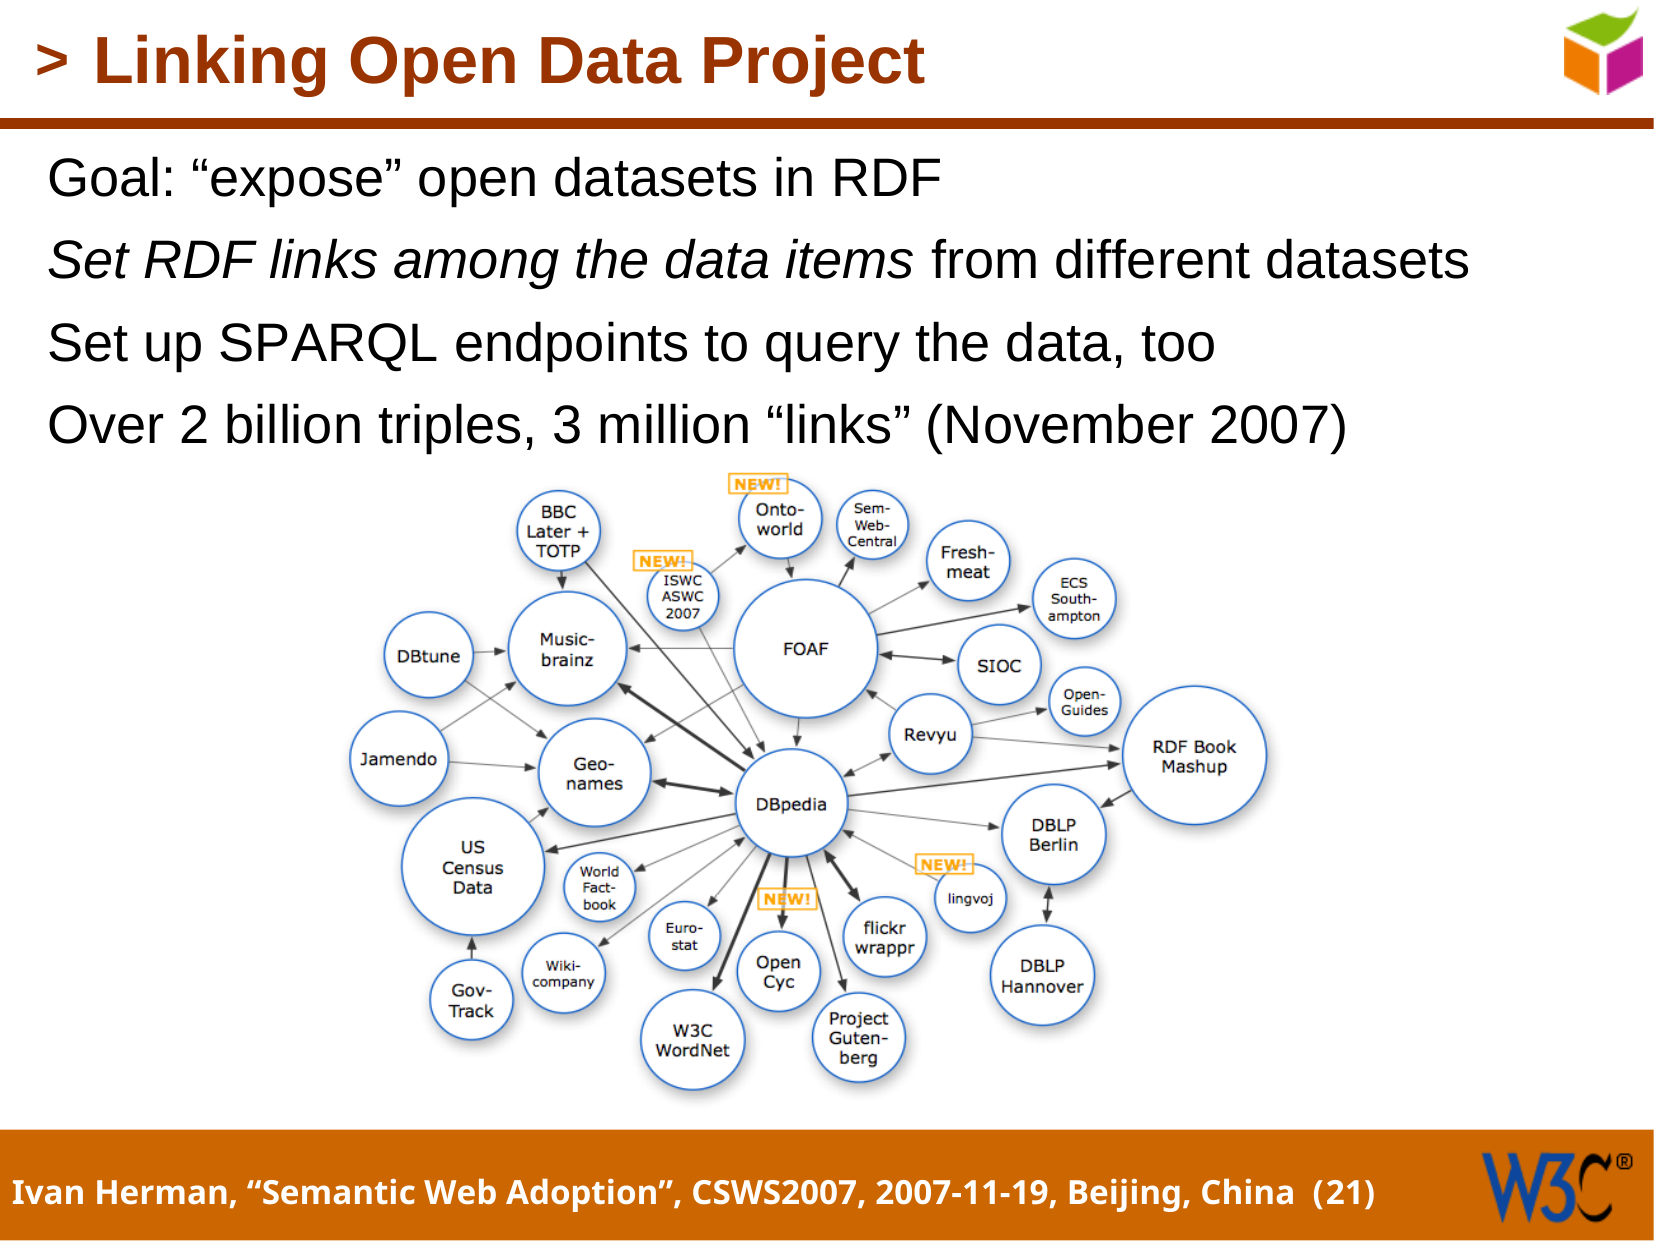

# Linking Open Data Project
Goal: “expose” open datasets in RDF
Set RDF links among the data items from different datasets
Set up SPARQL endpoints to query the data, too
Over 2 billion triples, 3 million “links” (November 2007)